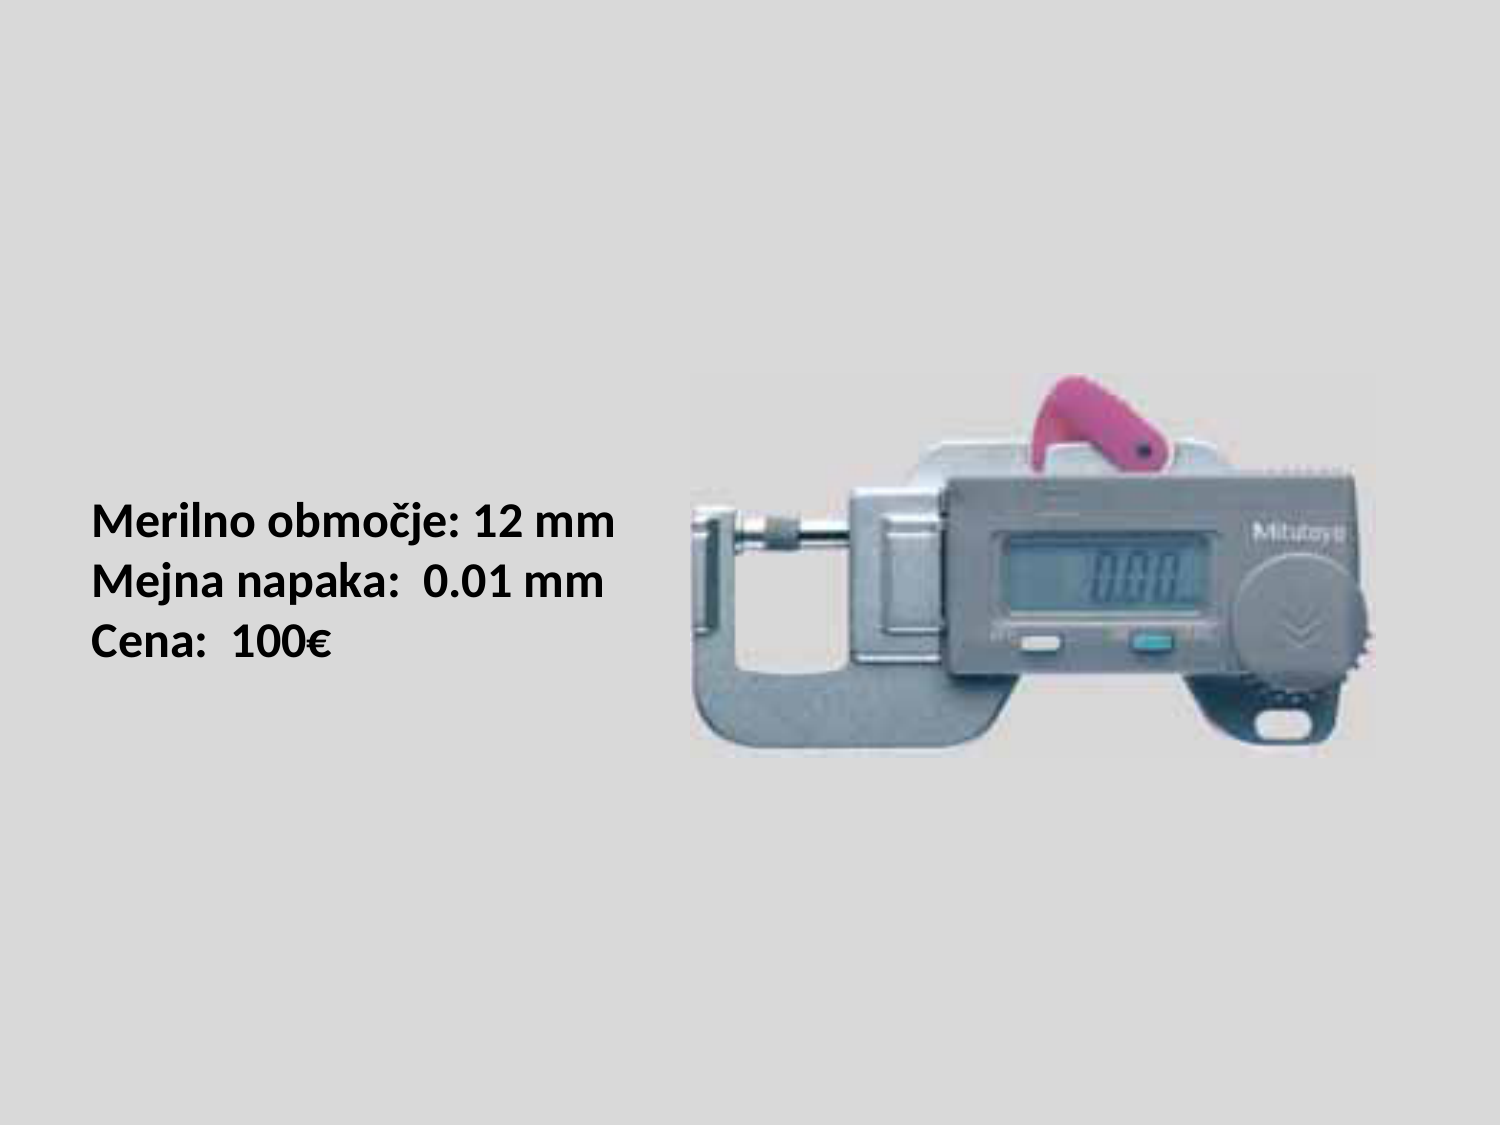

Merilno območje: 12 mm
Mejna napaka: 0.01 mm
Cena: 100€